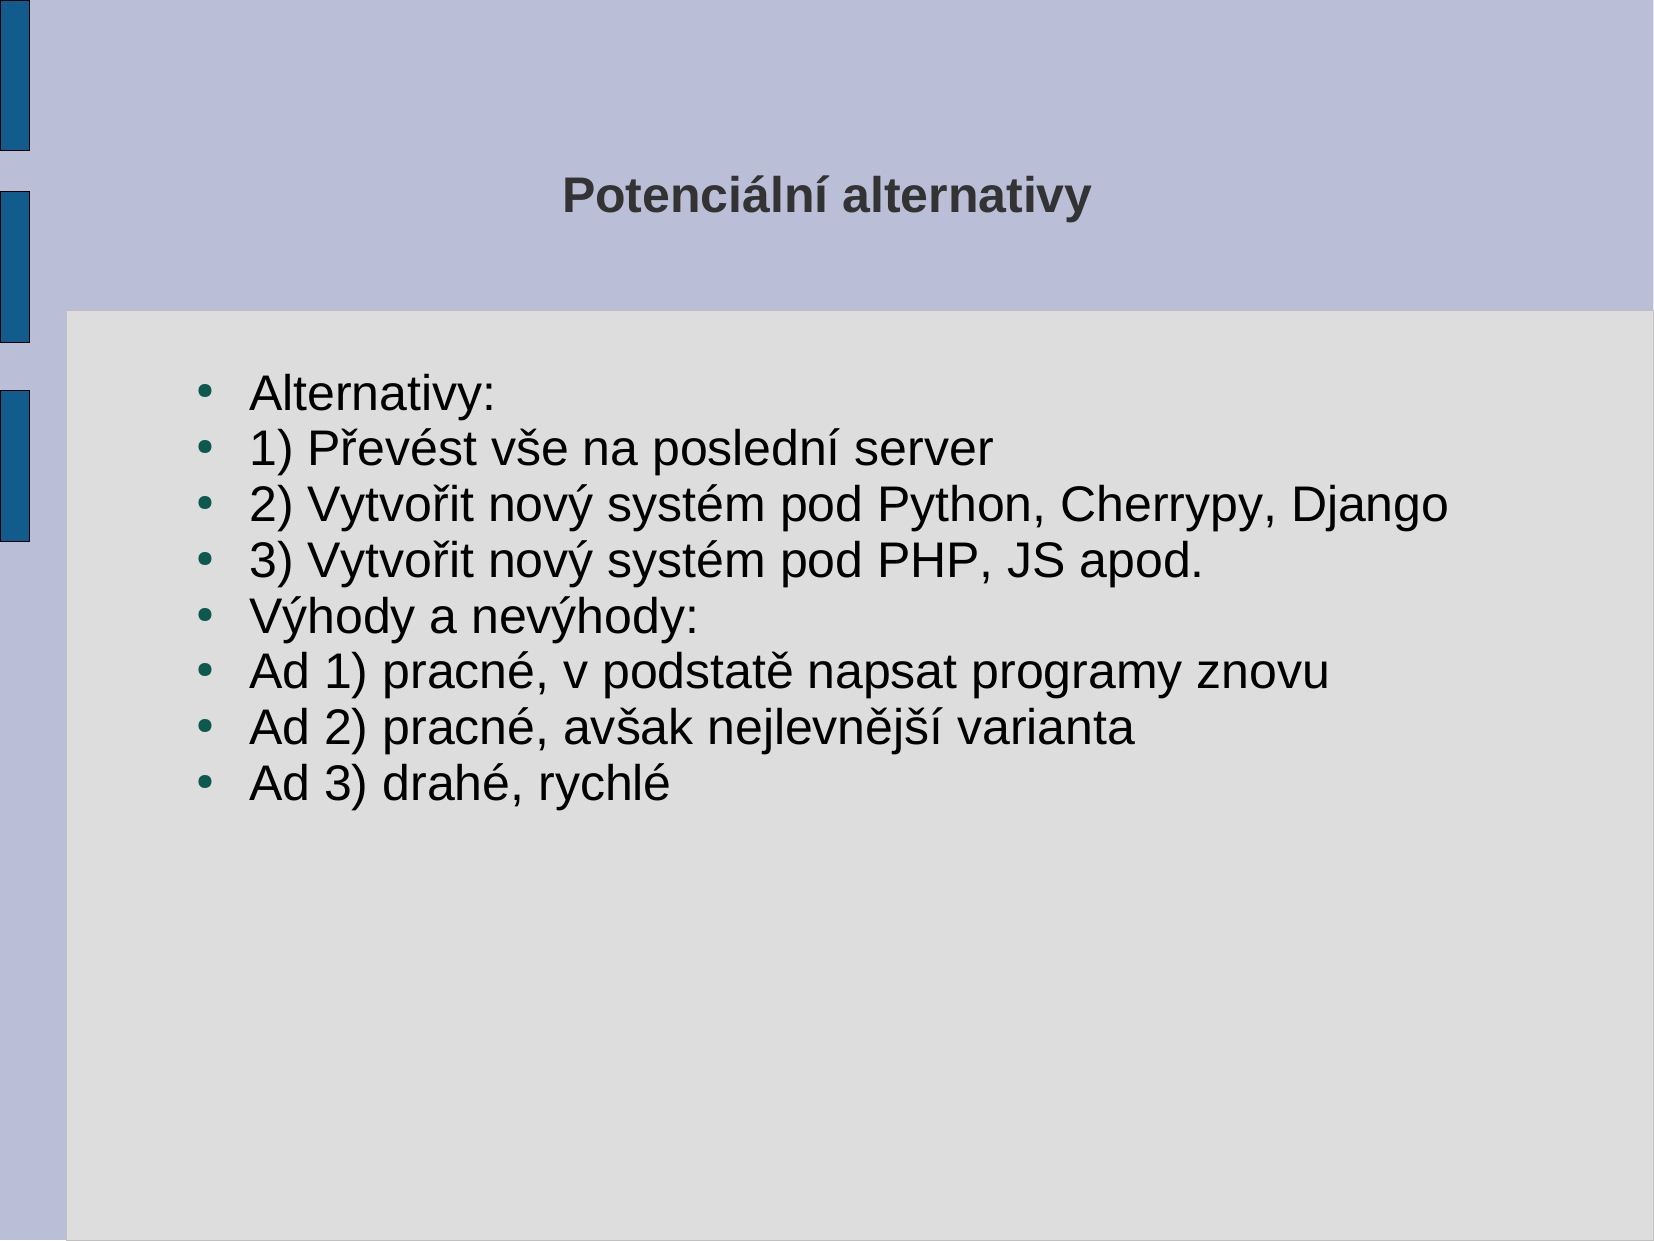

# Potenciální alternativy
Alternativy:
1) Převést vše na poslední server
2) Vytvořit nový systém pod Python, Cherrypy, Django
3) Vytvořit nový systém pod PHP, JS apod.
Výhody a nevýhody:
Ad 1) pracné, v podstatě napsat programy znovu
Ad 2) pracné, avšak nejlevnější varianta
Ad 3) drahé, rychlé